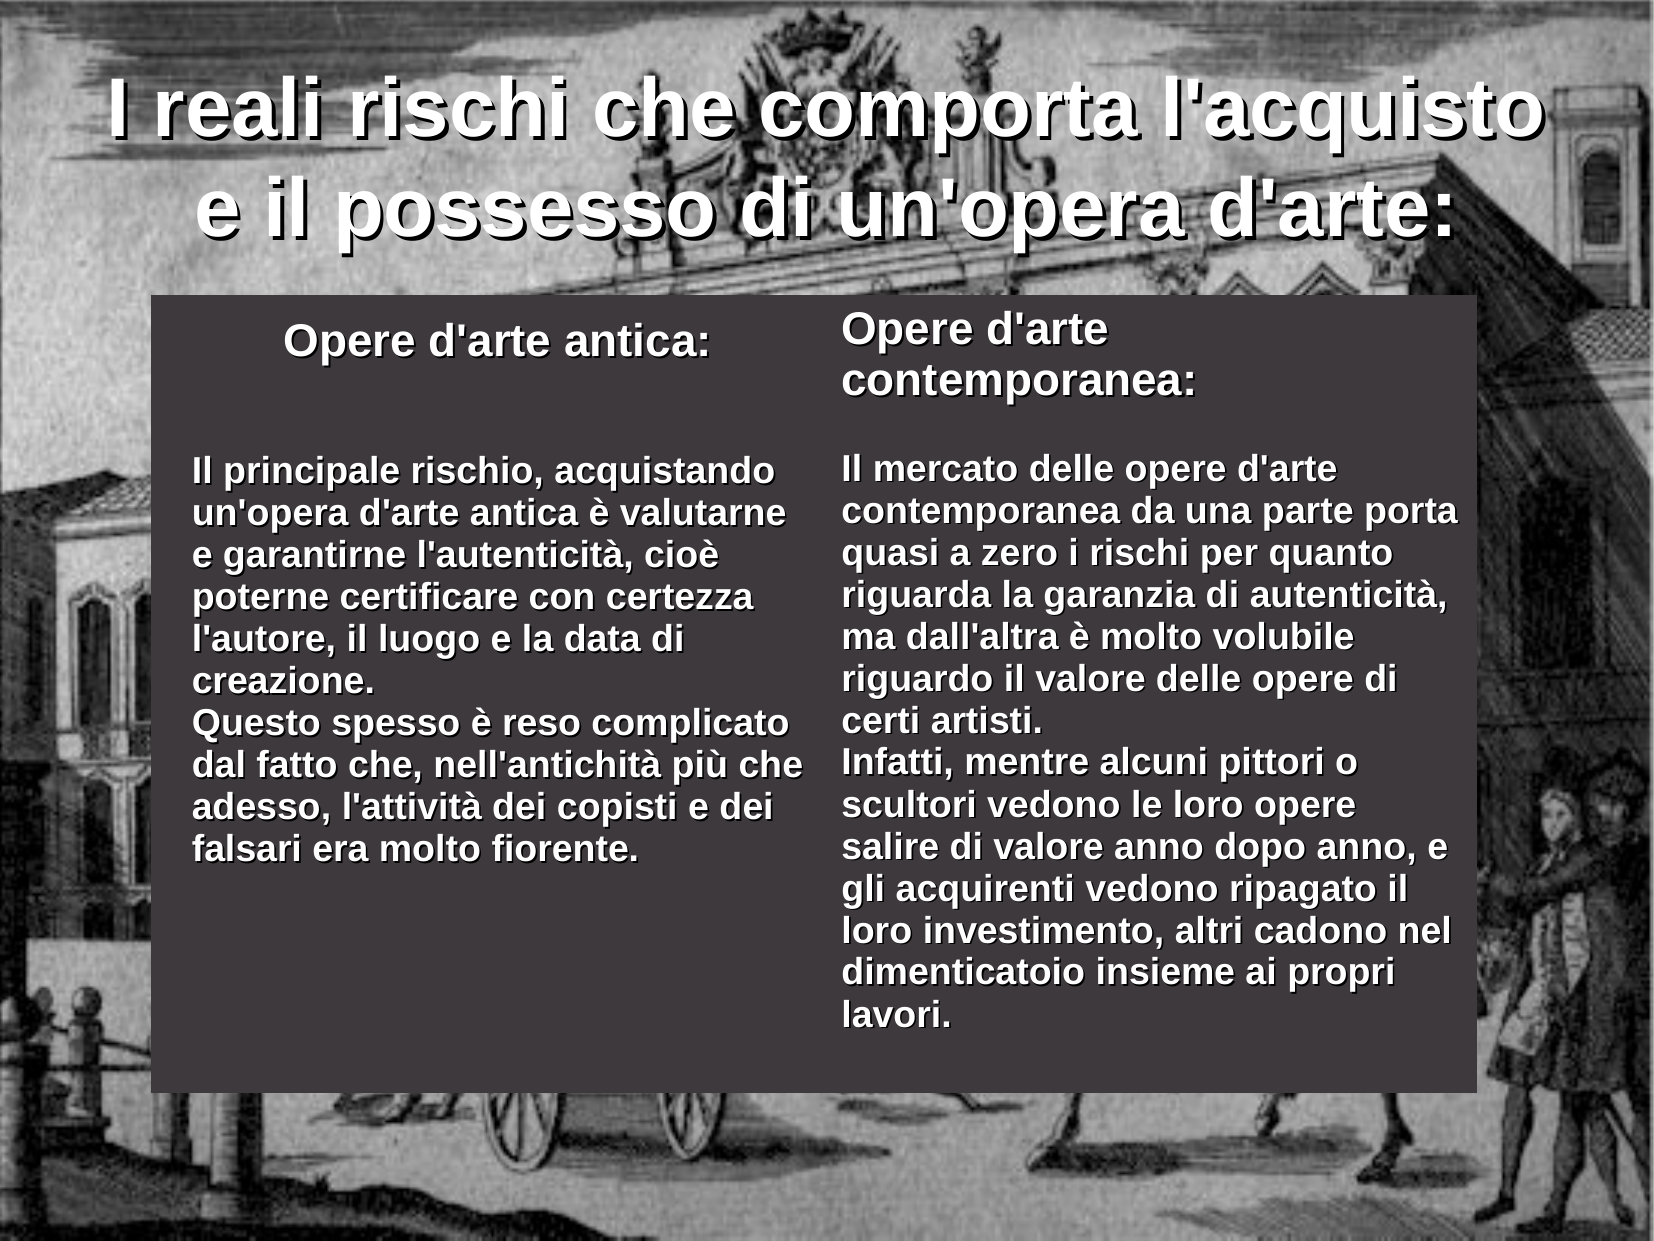

# I reali rischi che comporta l'acquisto e il possesso di un'opera d'arte:
Opere d'arte contemporanea:
Il mercato delle opere d'arte contemporanea da una parte porta quasi a zero i rischi per quanto riguarda la garanzia di autenticità, ma dall'altra è molto volubile riguardo il valore delle opere di certi artisti.
Infatti, mentre alcuni pittori o scultori vedono le loro opere salire di valore anno dopo anno, e gli acquirenti vedono ripagato il loro investimento, altri cadono nel dimenticatoio insieme ai propri lavori.
Opere d'arte antica:
Il principale rischio, acquistando un'opera d'arte antica è valutarne e garantirne l'autenticità, cioè poterne certificare con certezza l'autore, il luogo e la data di creazione.
Questo spesso è reso complicato dal fatto che, nell'antichità più che adesso, l'attività dei copisti e dei falsari era molto fiorente.